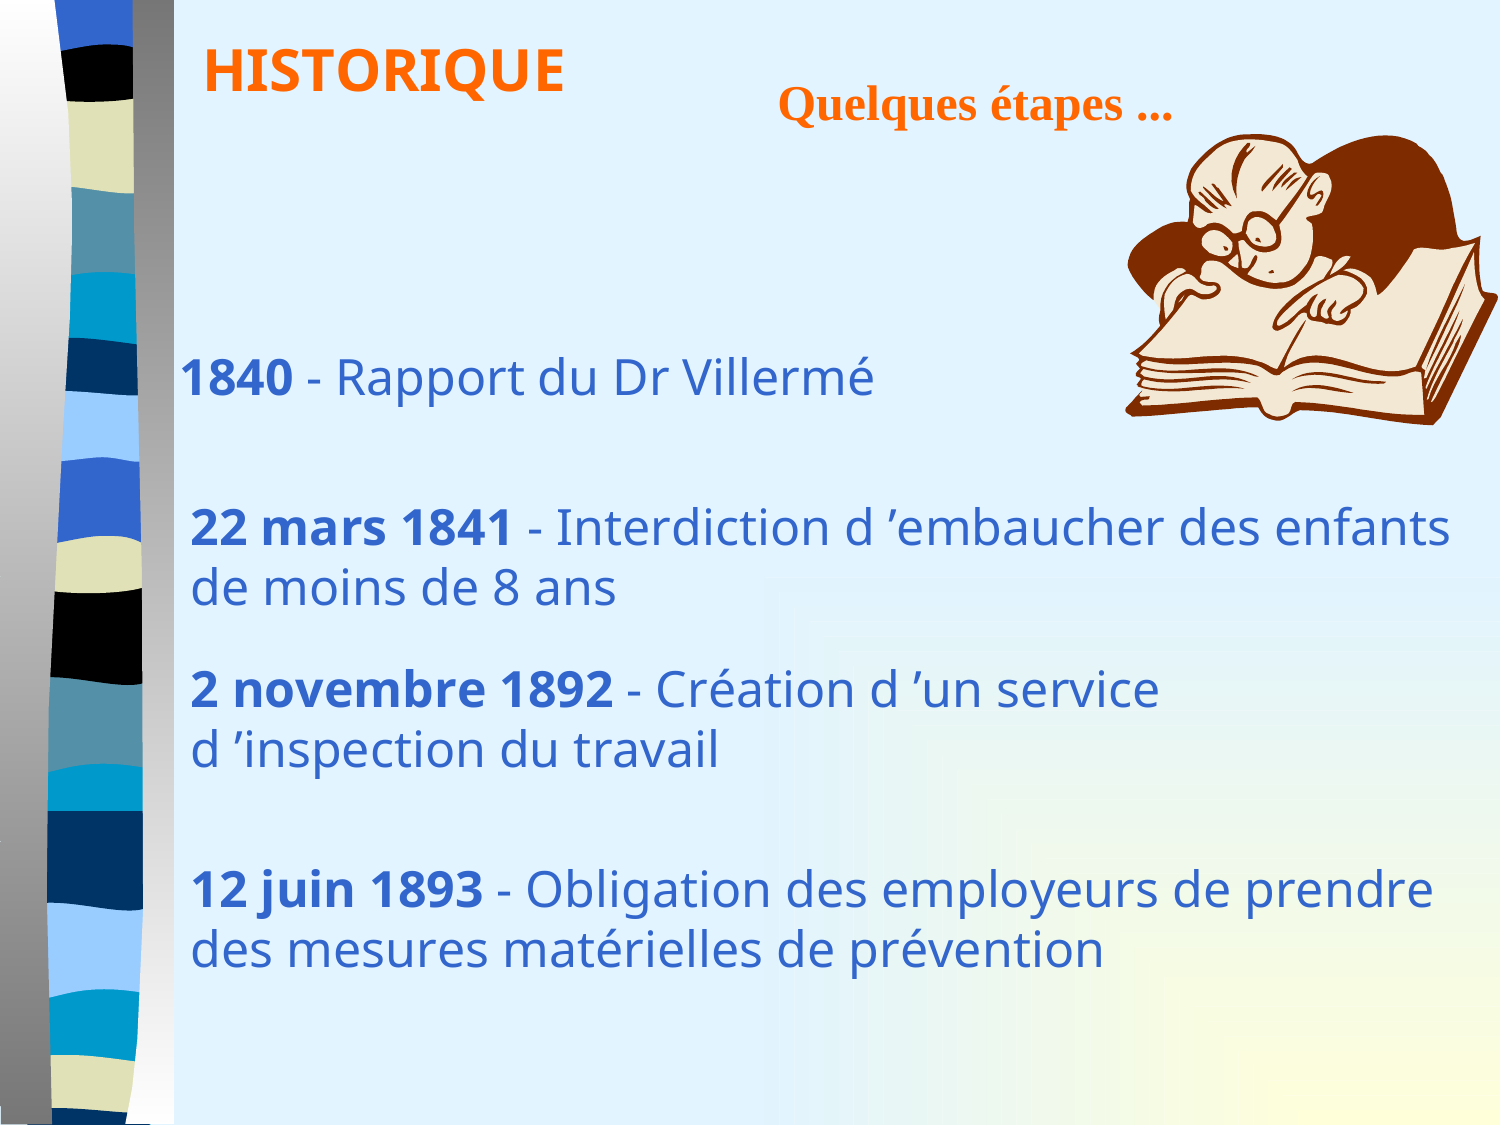

HISTORIQUE
Quelques étapes ...
1840 - Rapport du Dr Villermé
22 mars 1841 - Interdiction d ’embaucher des enfants de moins de 8 ans
2 novembre 1892 - Création d ’un service d ’inspection du travail
12 juin 1893 - Obligation des employeurs de prendre des mesures matérielles de prévention